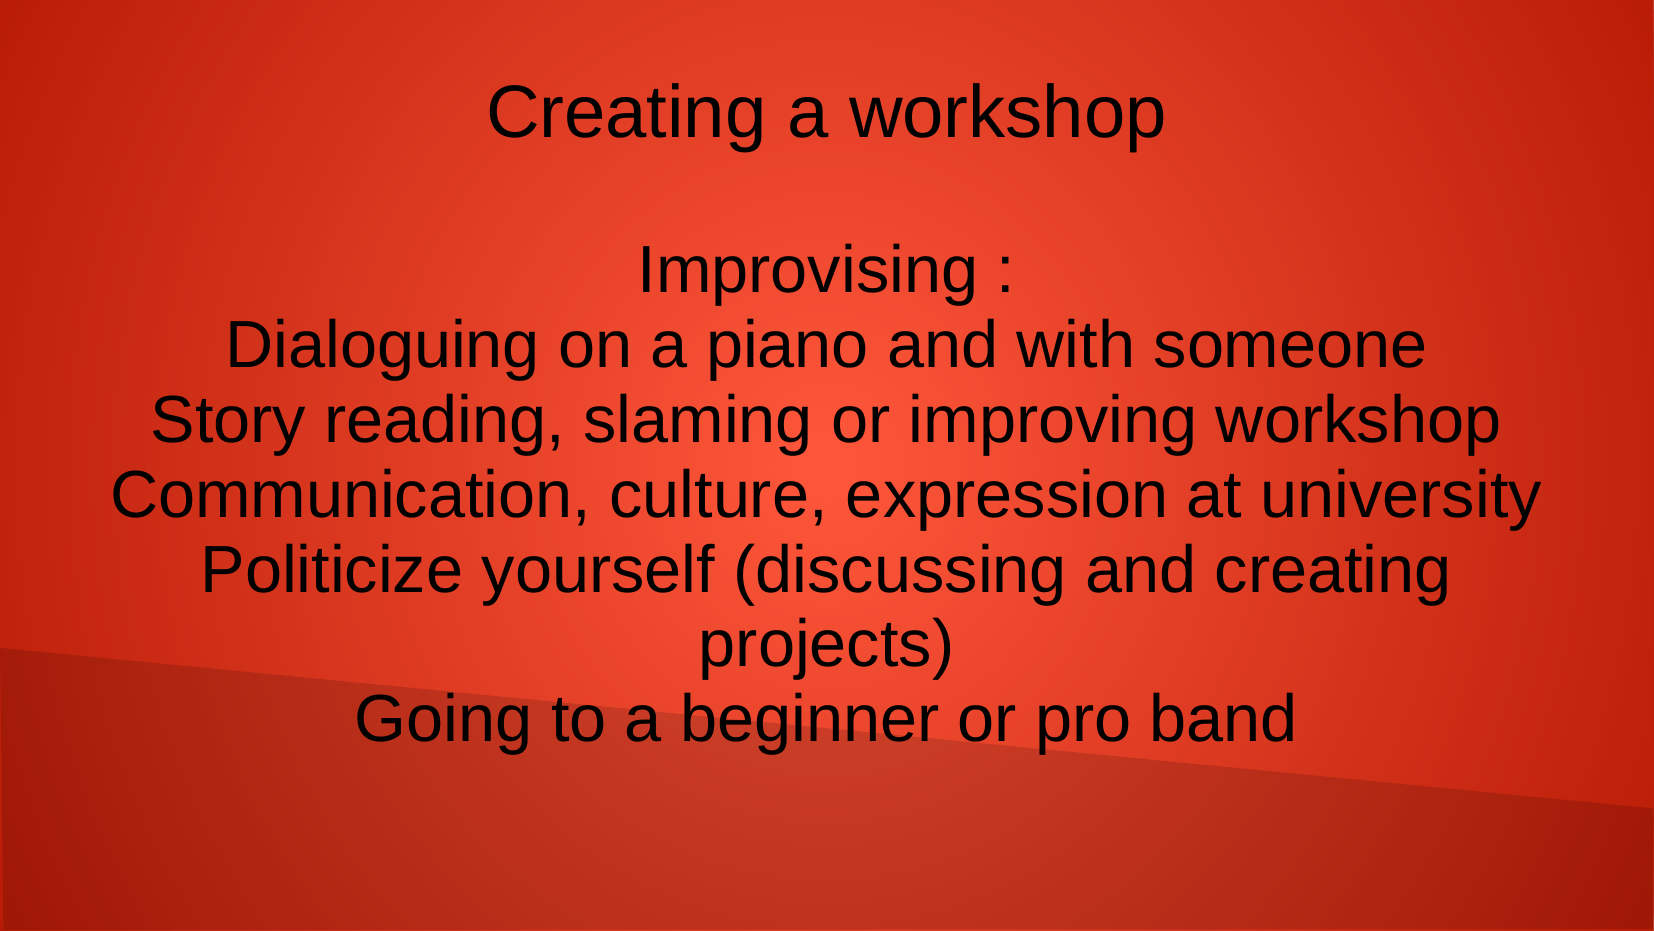

# Creating a workshop
Improvising :
Dialoguing on a piano and with someone
Story reading, slaming or improving workshop
Communication, culture, expression at university
Politicize yourself (discussing and creating projects)
Going to a beginner or pro band